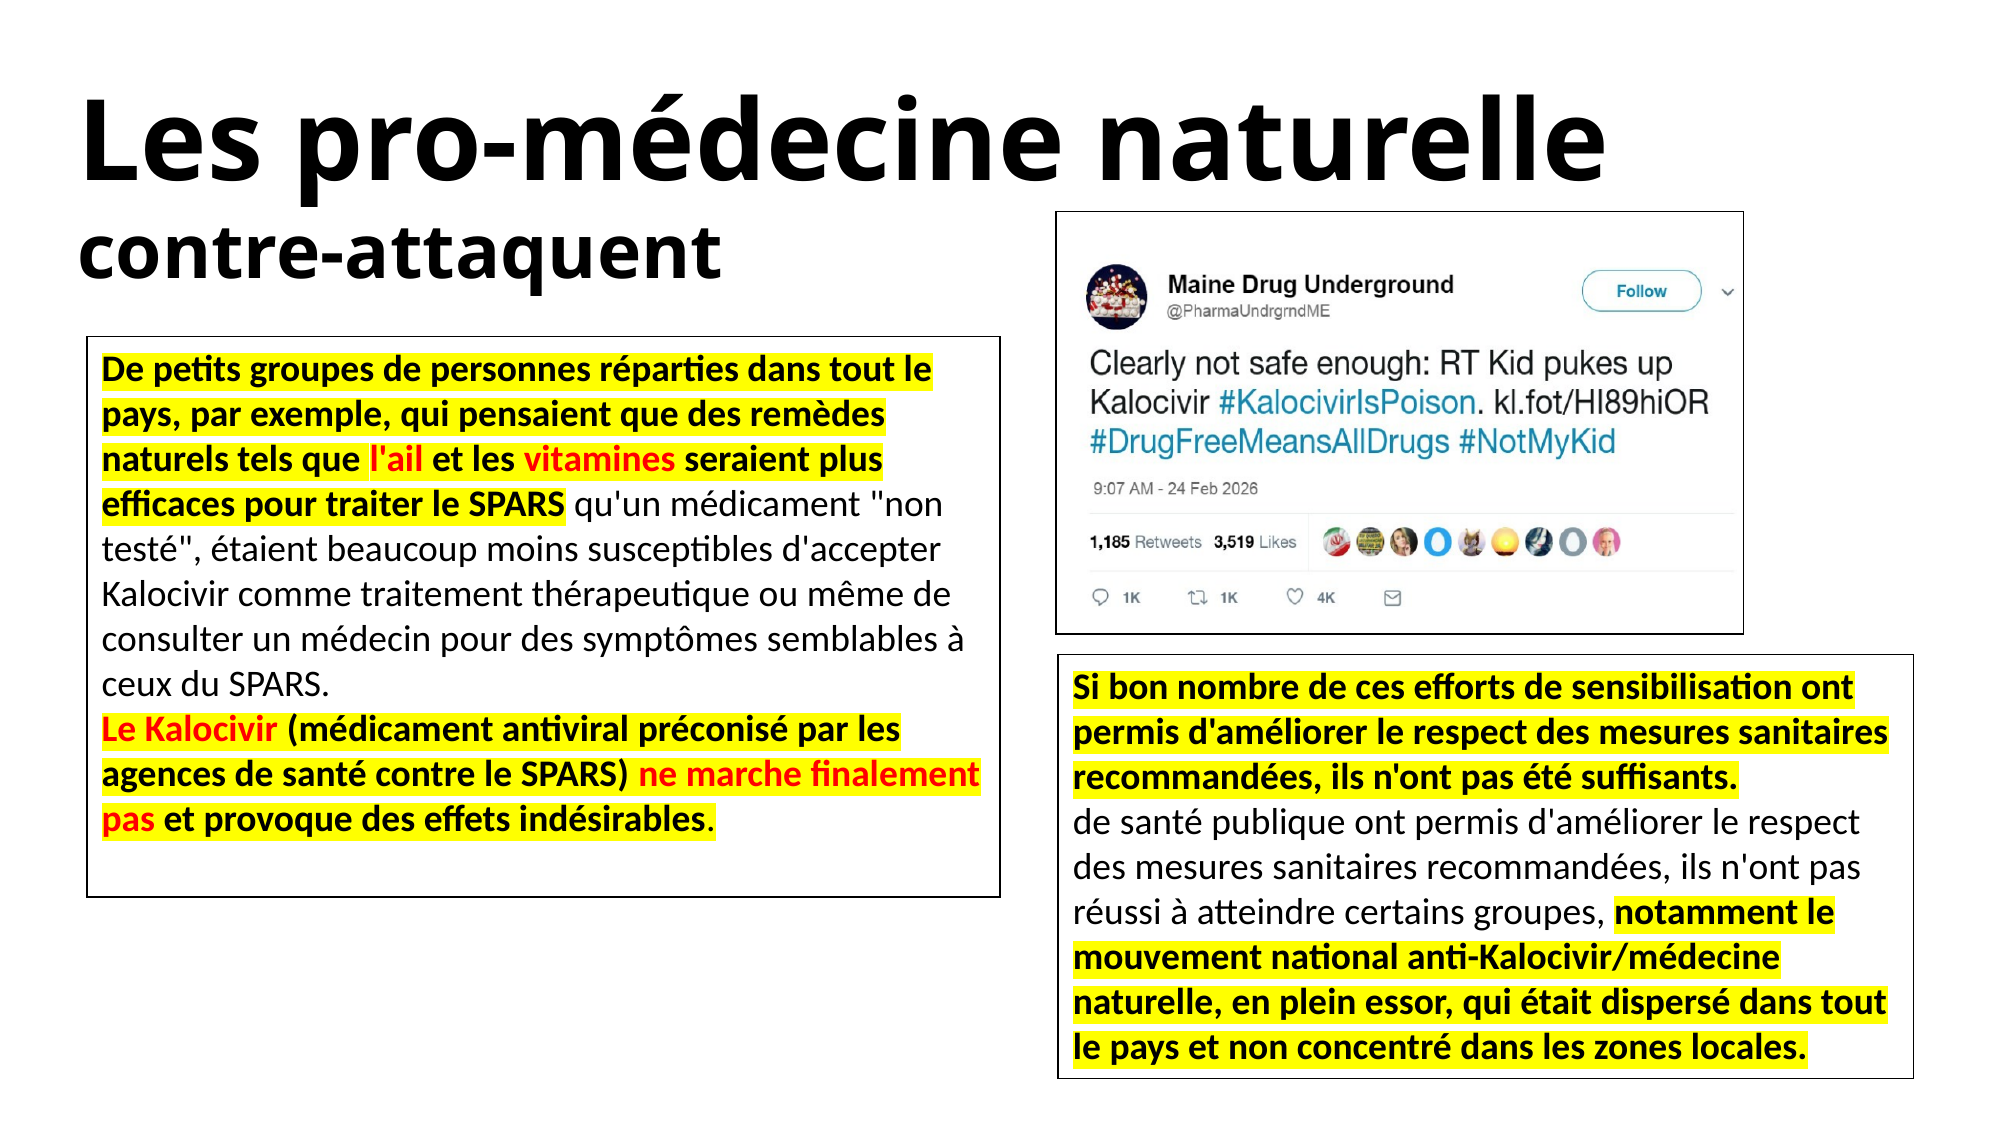

Les pro-médecine naturelle
contre-attaquent
De petits groupes de personnes réparties dans tout le pays, par exemple, qui pensaient que des remèdes naturels tels que l'ail et les vitamines seraient plus efficaces pour traiter le SPARS qu'un médicament "non testé", étaient beaucoup moins susceptibles d'accepter Kalocivir comme traitement thérapeutique ou même de consulter un médecin pour des symptômes semblables à ceux du SPARS.
Le Kalocivir (médicament antiviral préconisé par les agences de santé contre le SPARS) ne marche finalement pas et provoque des effets indésirables.
Si bon nombre de ces efforts de sensibilisation ont permis d'améliorer le respect des mesures sanitaires recommandées, ils n'ont pas été suffisants.
de santé publique ont permis d'améliorer le respect des mesures sanitaires recommandées, ils n'ont pas réussi à atteindre certains groupes, notamment le mouvement national anti-Kalocivir/médecine naturelle, en plein essor, qui était dispersé dans tout le pays et non concentré dans les zones locales.